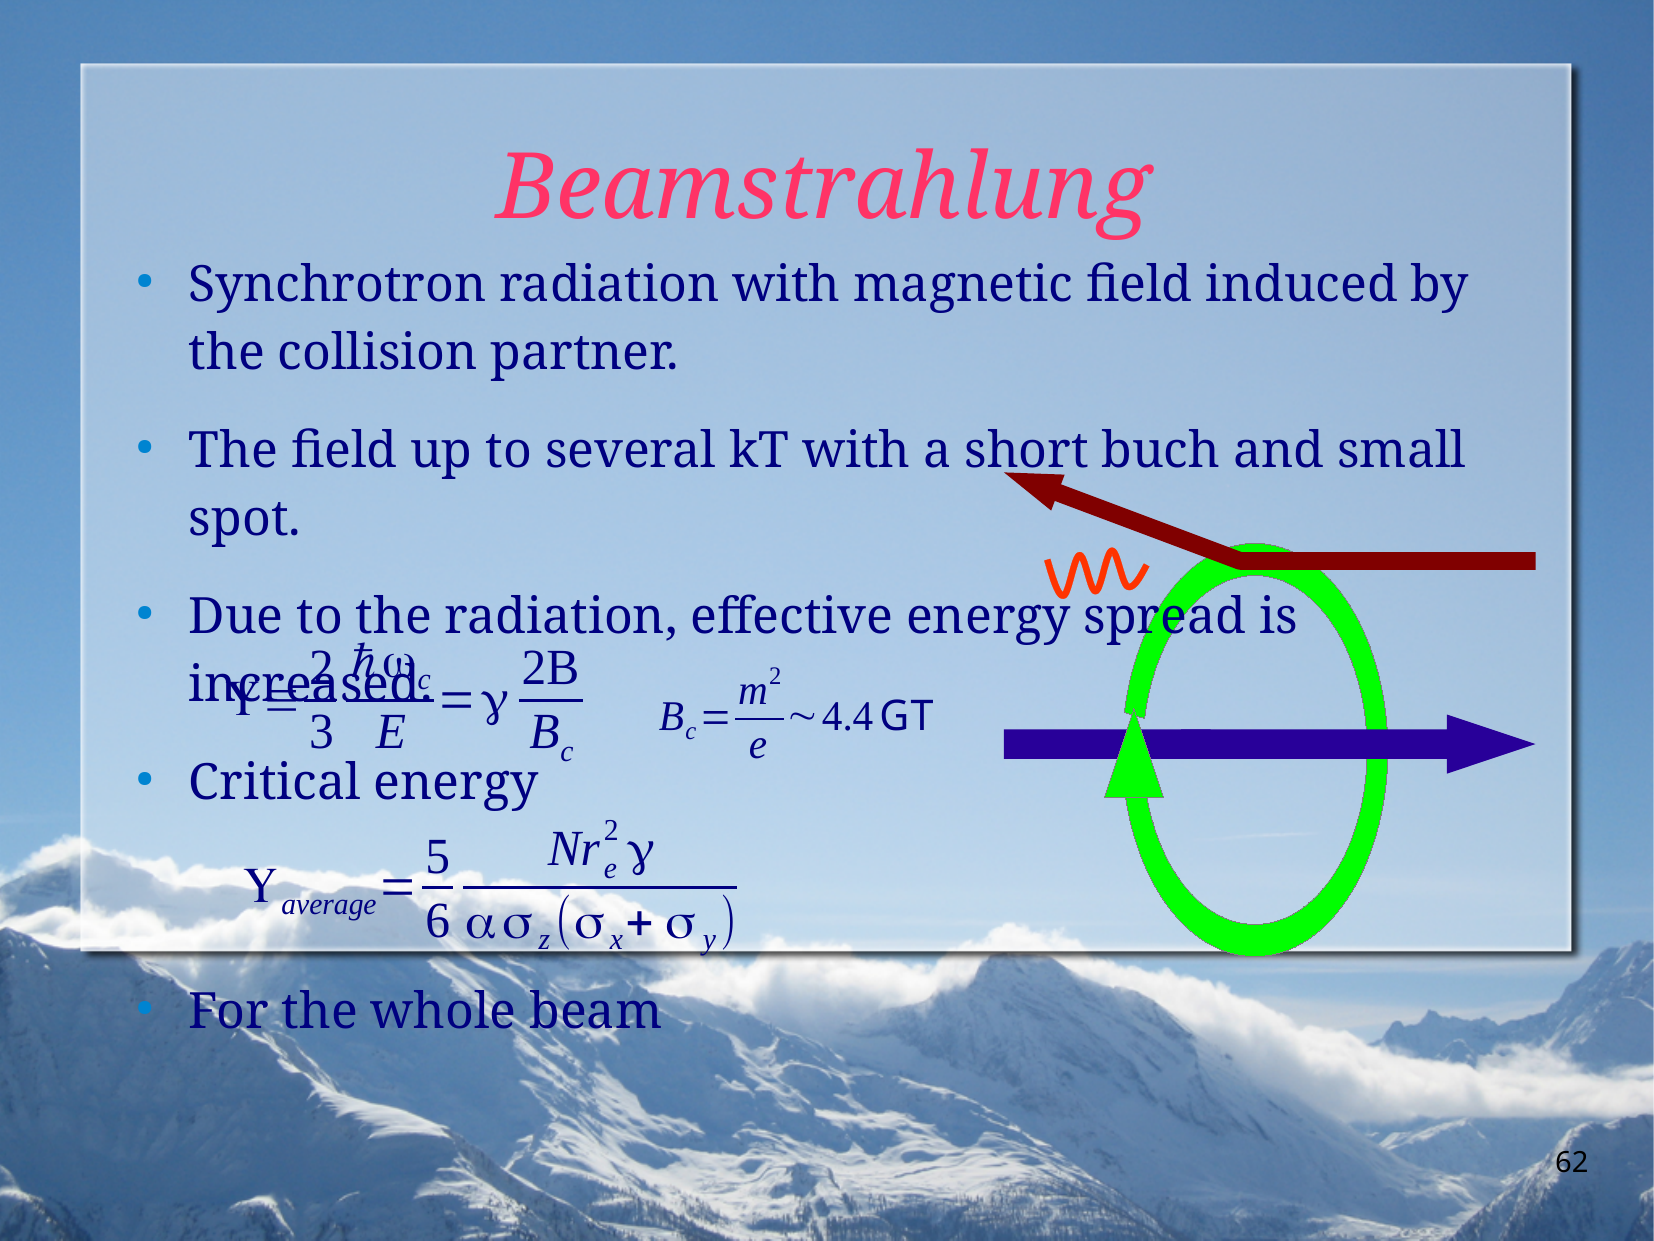

# Beamstrahlung
Synchrotron radiation with magnetic field induced by the collision partner.
The field up to several kT with a short buch and small spot.
Due to the radiation, effective energy spread is increased.
Critical energy
For the whole beam
62